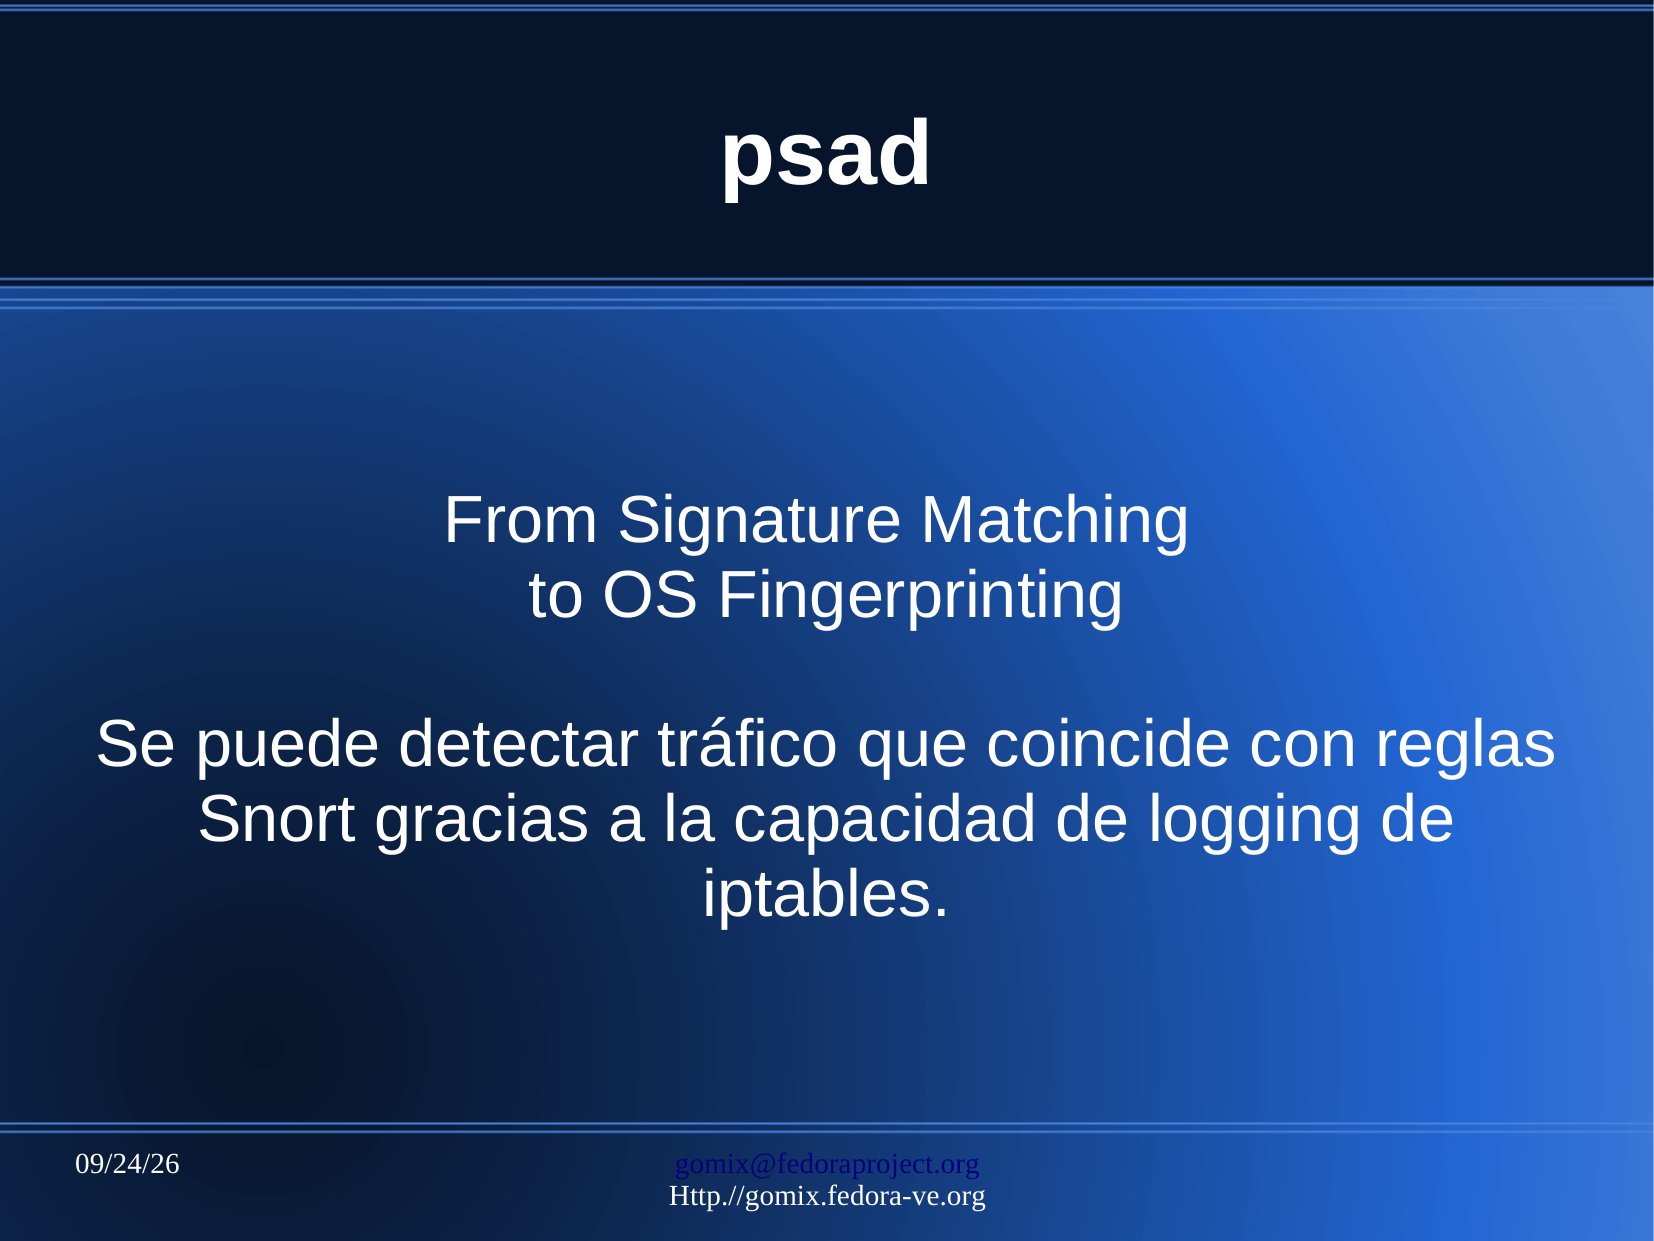

# psad
From Signature Matching
to OS Fingerprinting
Se puede detectar tráfico que coincide con reglas Snort gracias a la capacidad de logging de iptables.